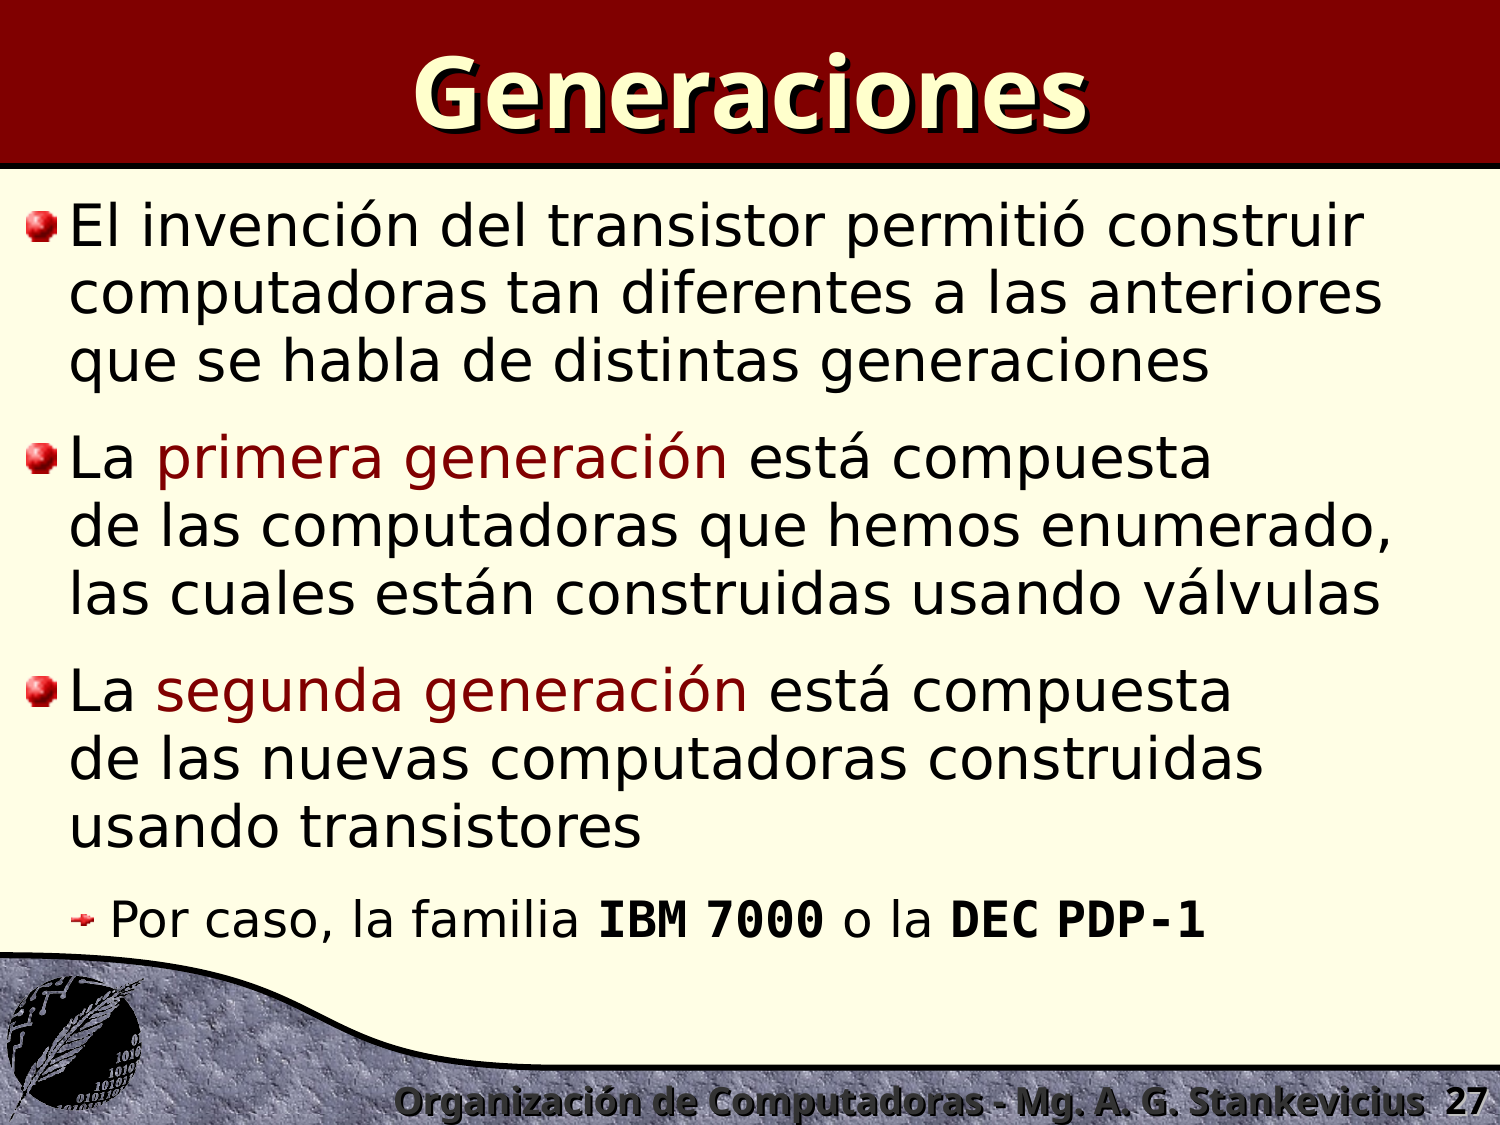

# Generaciones
El invención del transistor permitió construir computadoras tan diferentes a las anteriores
que se habla de distintas generaciones
La primera generación está compuesta
de las computadoras que hemos enumerado,
las cuales están construidas usando válvulas
La segunda generación está compuesta
de las nuevas computadoras construidas usando transistores
Por caso, la familia IBM 7000 o la DEC PDP-1
27